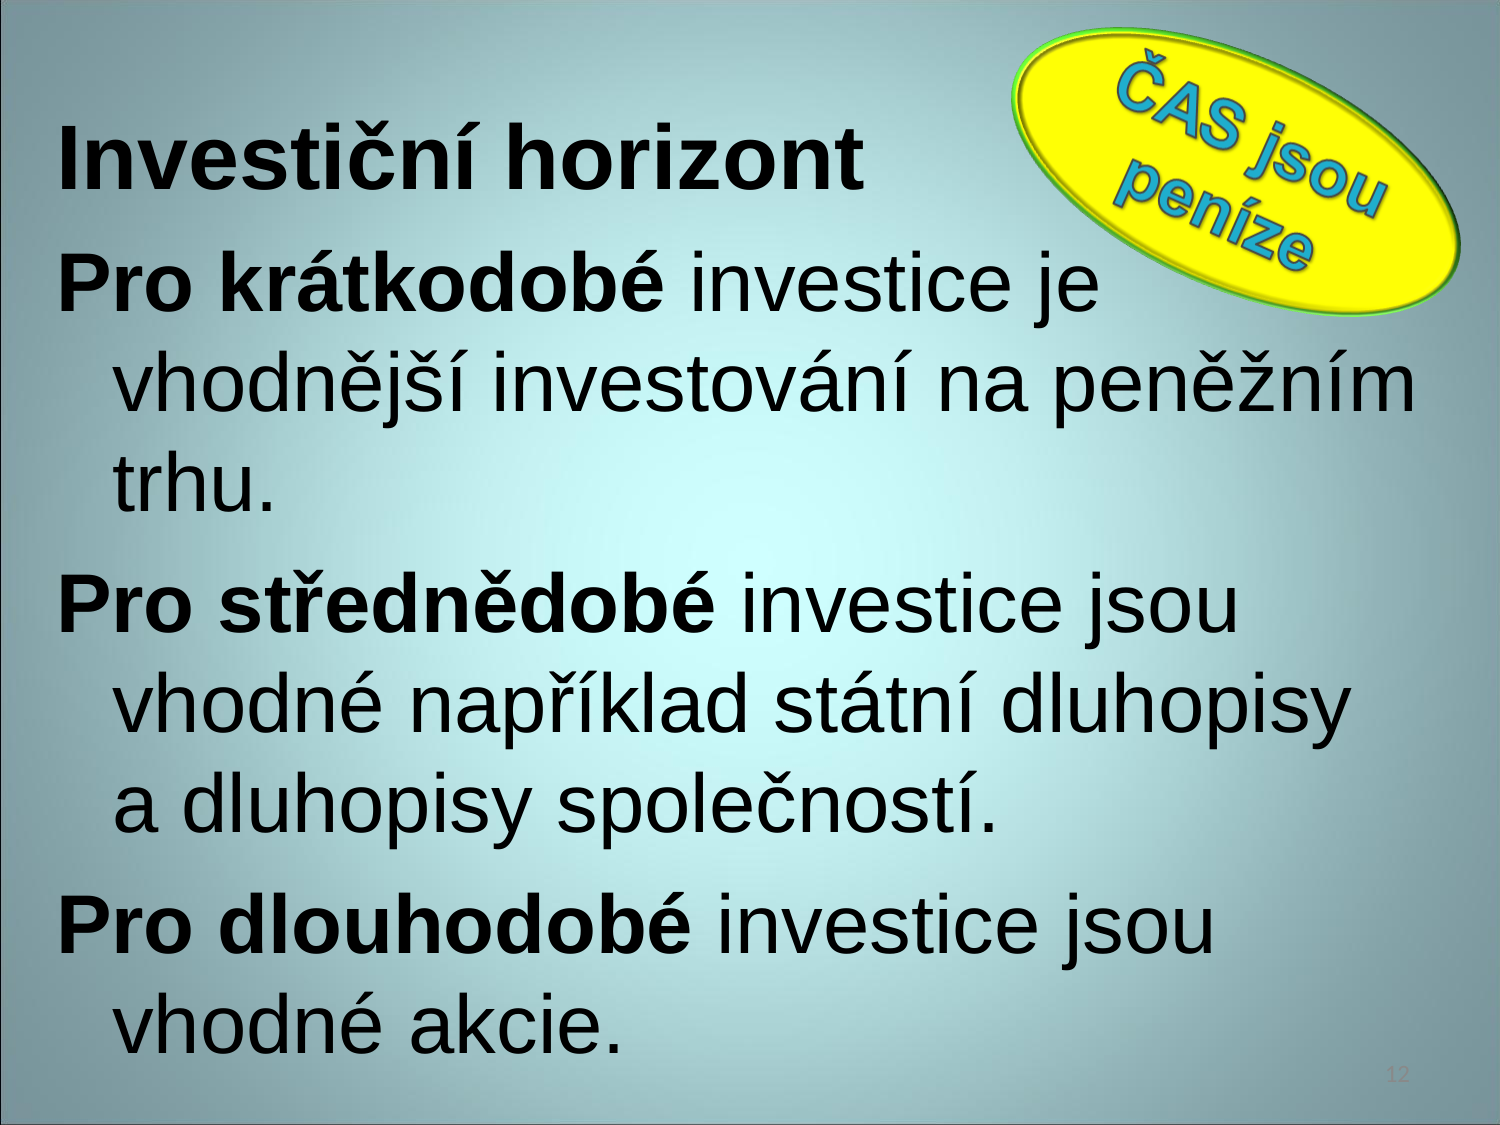

# Investiční horizont
Pro krátkodobé investice je vhodnější investování na peněžním trhu.
Pro střednědobé investice jsou vhodné například státní dluhopisy
a dluhopisy společností.
Pro dlouhodobé investice jsou vhodné akcie.